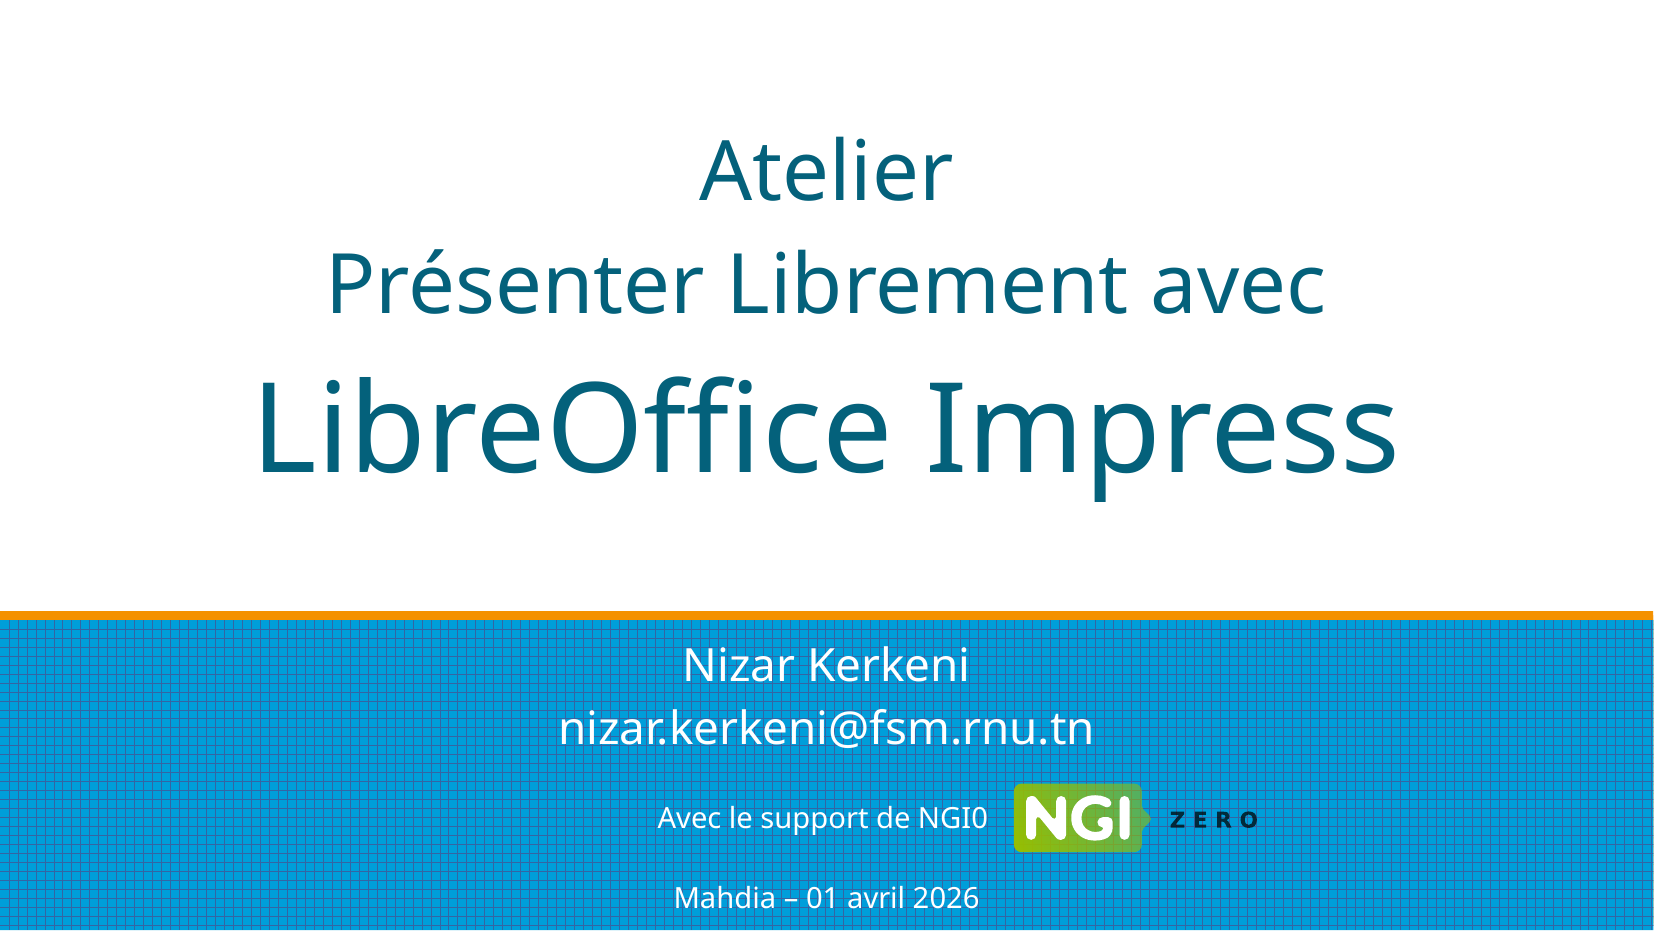

# Atelier Présenter Librement avec LibreOffice Impress
Nizar Kerkeni
nizar.kerkeni@fsm.rnu.tn
Avec le support de NGI0
Mahdia – 01 avril 2026